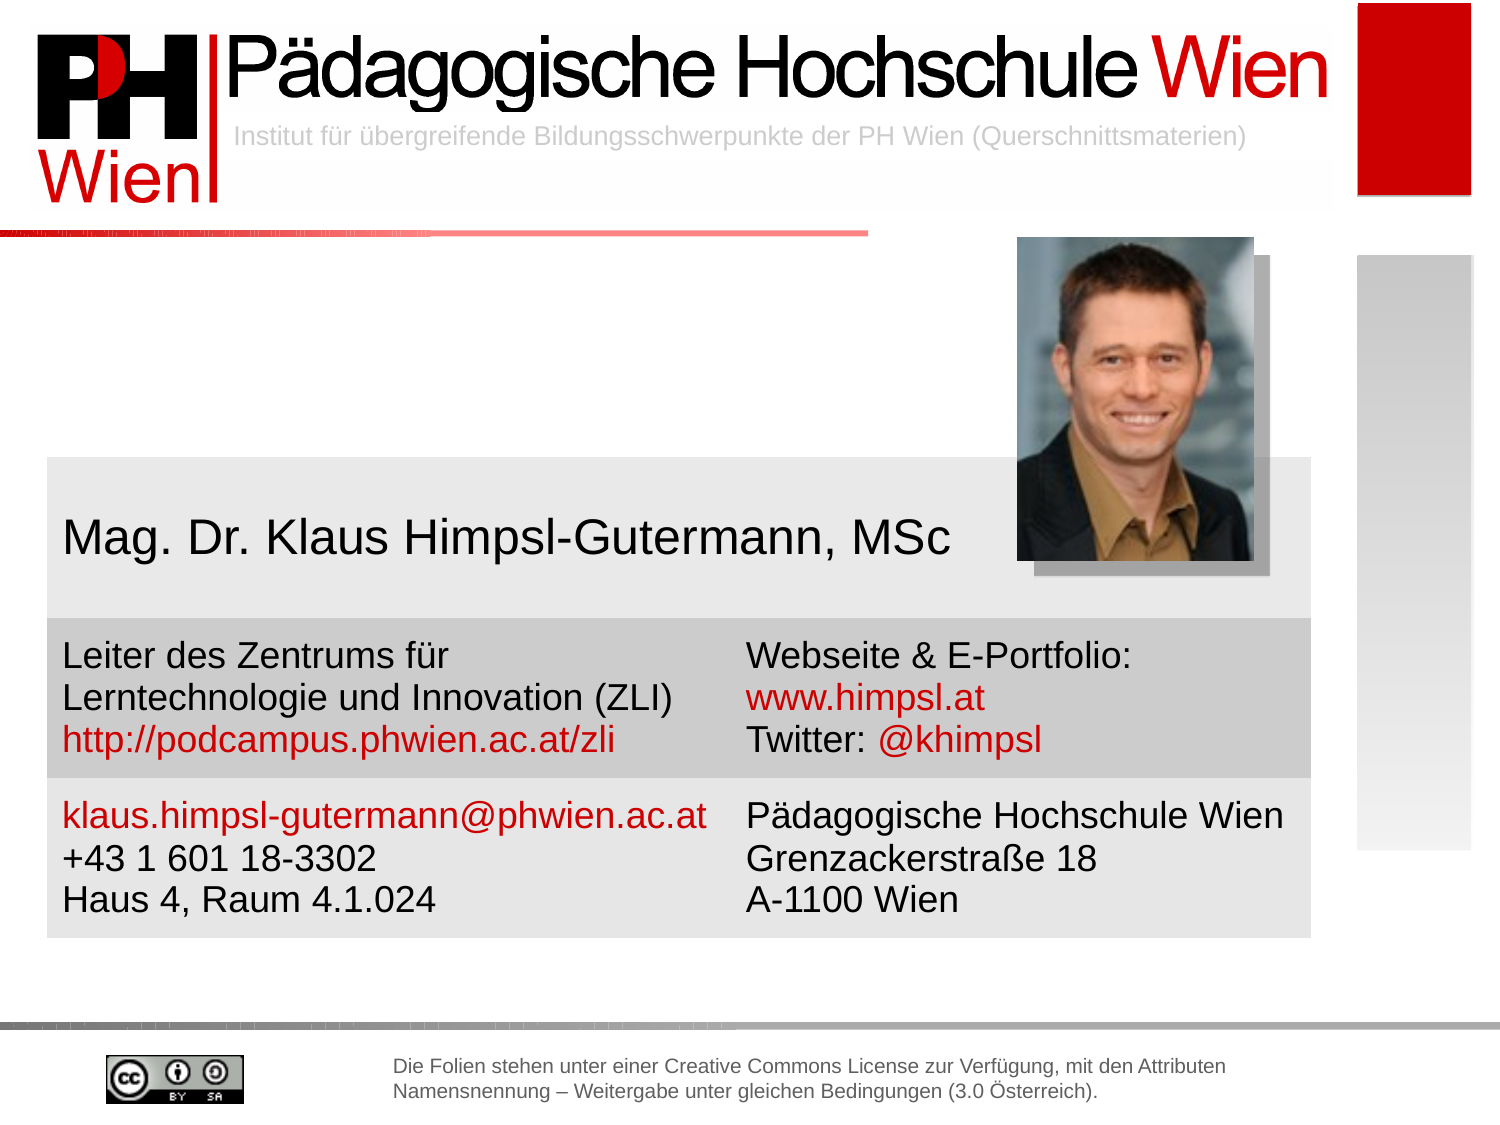

Institut für übergreifende Bildungsschwerpunkte der PH Wien (Querschnittsmaterien)
22
| Mag. Dr. Klaus Himpsl-Gutermann, MSc | |
| --- | --- |
| Leiter des Zentrums für Lerntechnologie und Innovation (ZLI) http://podcampus.phwien.ac.at/zli | Webseite & E-Portfolio: www.himpsl.at Twitter: @khimpsl |
| klaus.himpsl-gutermann@phwien.ac.at +43 1 601 18-3302 Haus 4, Raum 4.1.024 | Pädagogische Hochschule Wien Grenzackerstraße 18 A-1100 Wien |
				Die Folien stehen unter einer Creative Commons License zur Verfügung, mit den Attributen
				Namensnennung – Weitergabe unter gleichen Bedingungen (3.0 Österreich).
Wien, 2. Dezember 2014